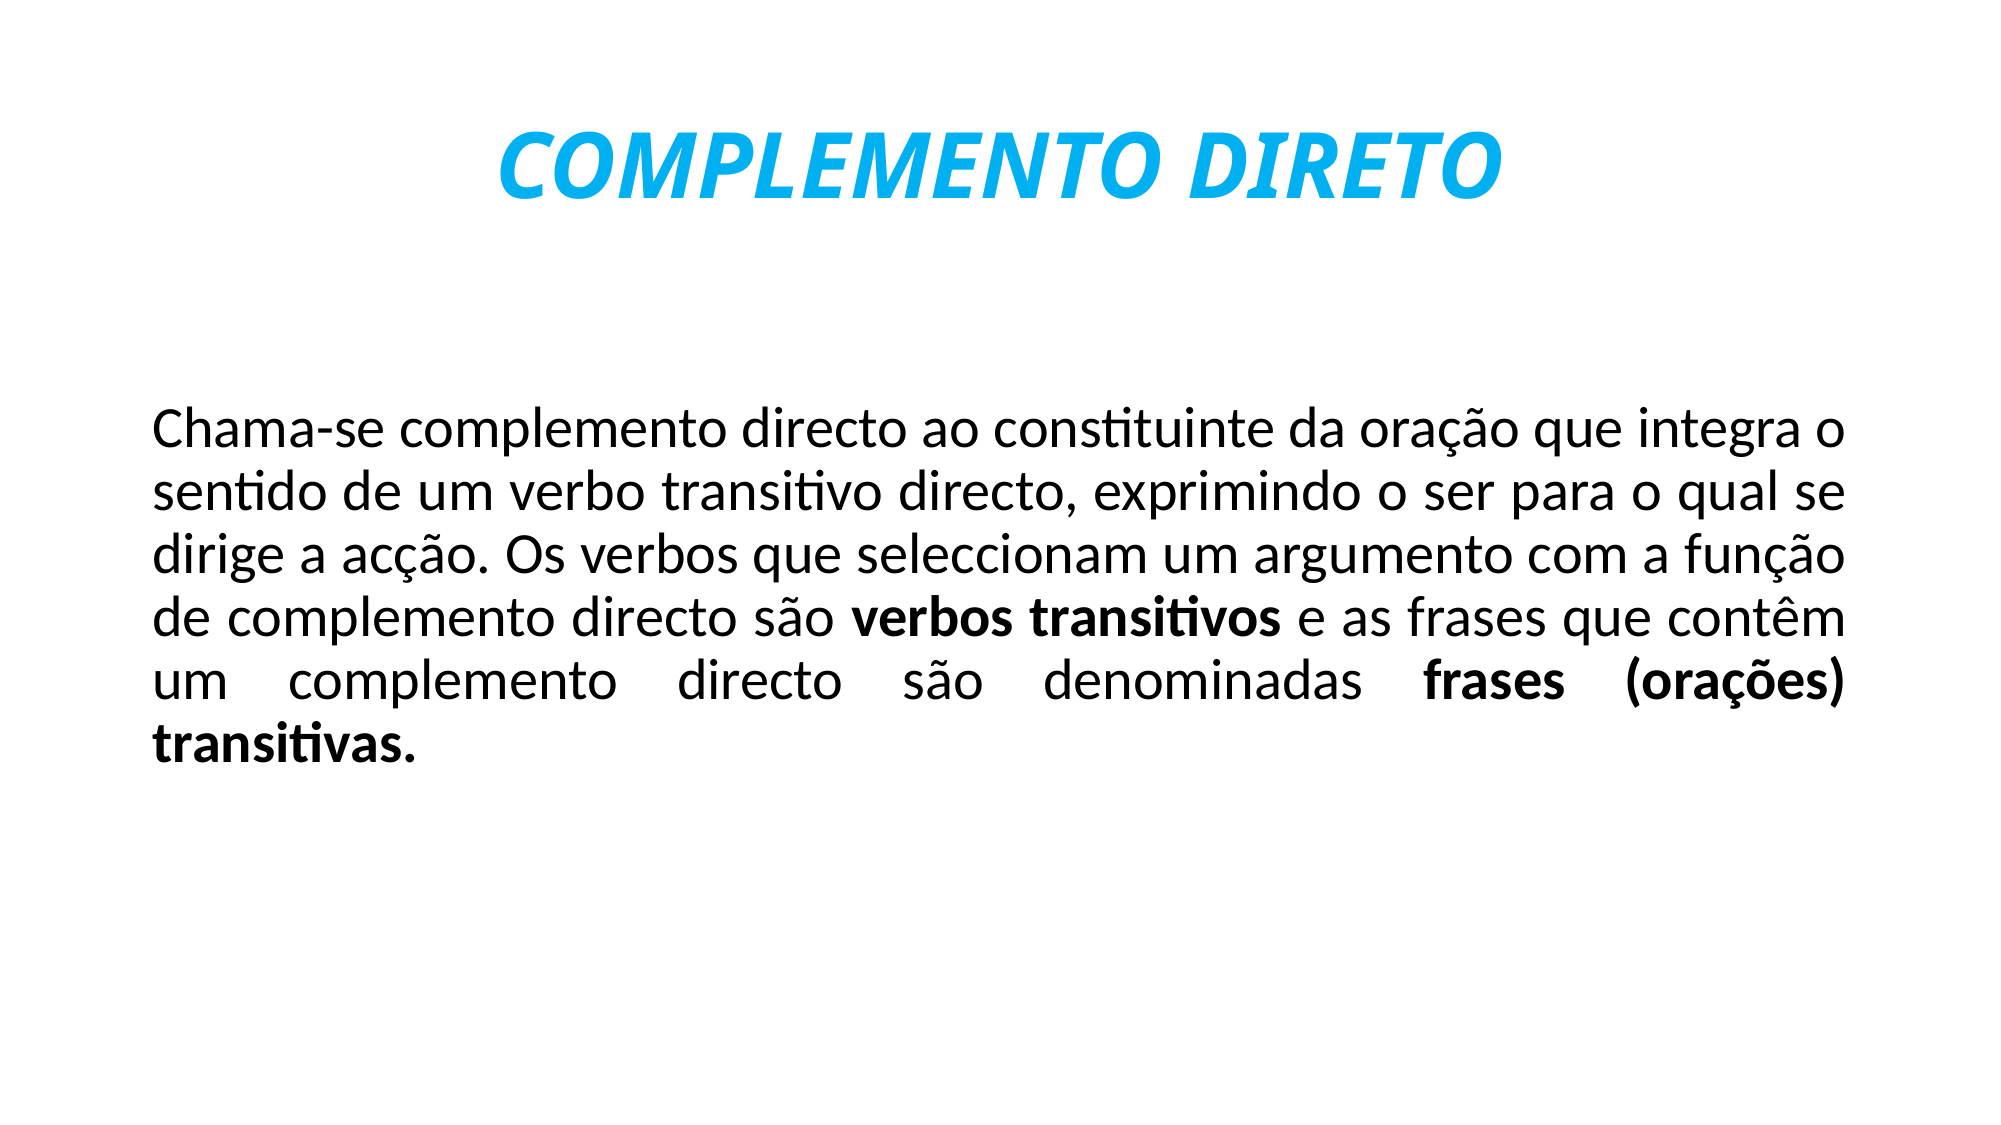

# COMPLEMENTO DIRETO
Chama-se complemento directo ao constituinte da oração que integra o sentido de um verbo transitivo directo, exprimindo o ser para o qual se dirige a acção. Os verbos que seleccionam um argumento com a função de complemento directo são verbos transitivos e as frases que contêm um complemento directo são denominadas frases (orações) transitivas.